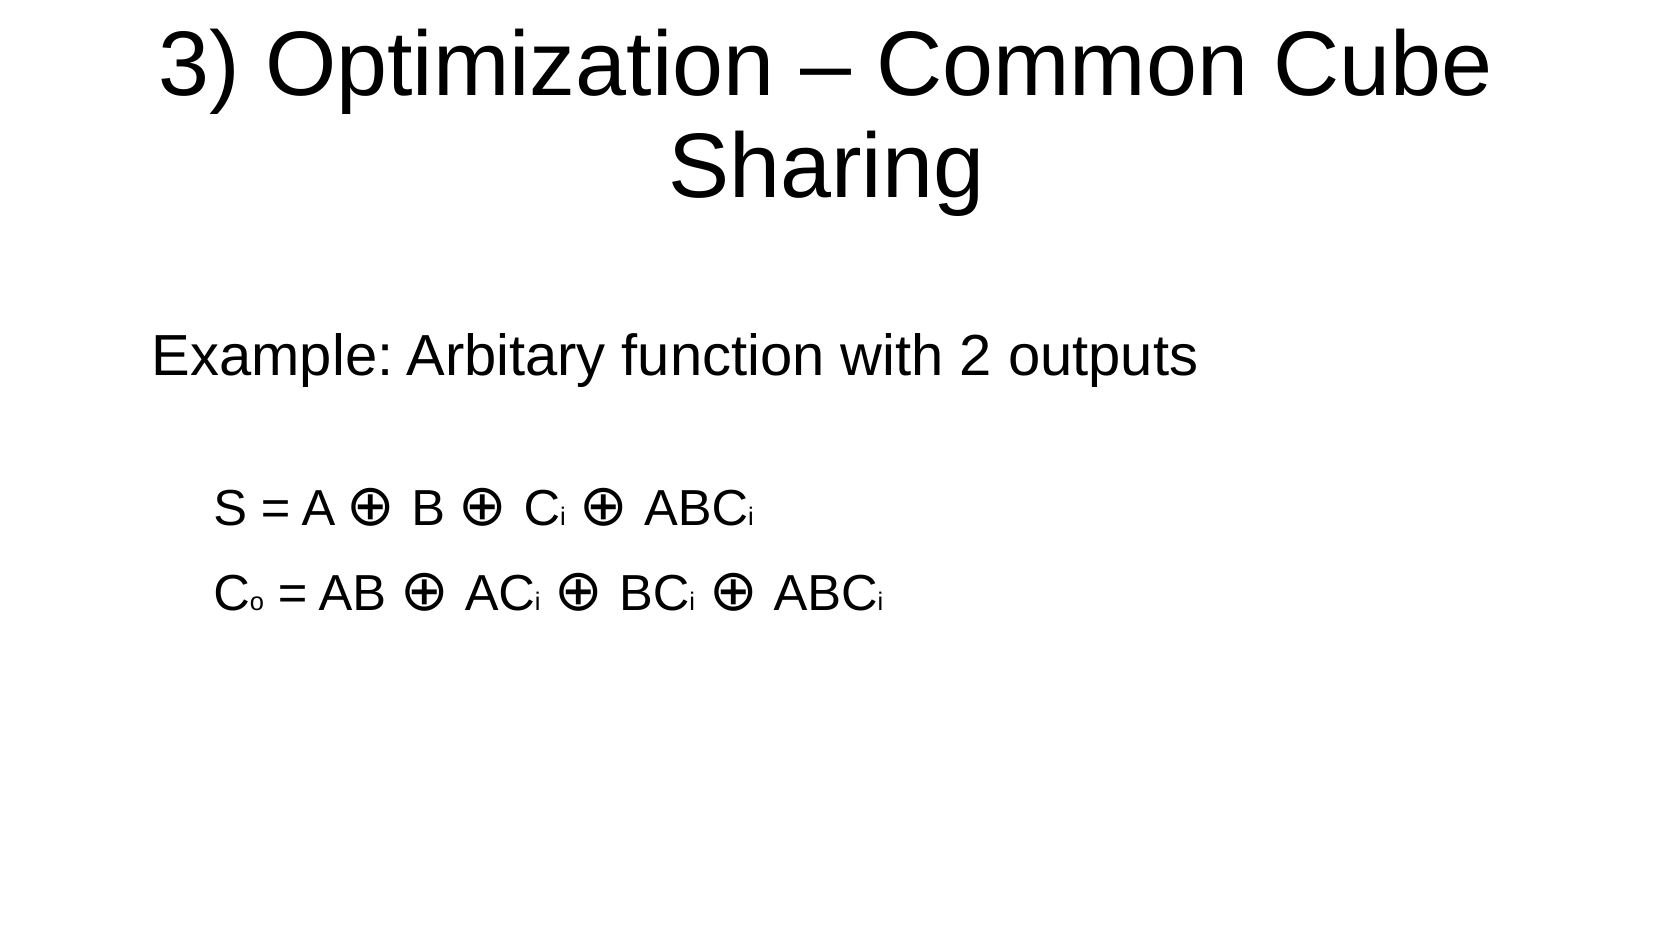

# 3) Optimization – Common Cube Sharing
Example: Arbitary function with 2 outputs
S = A ⊕ B ⊕ Ci ⊕ ABCi
Co = AB ⊕ ACi ⊕ BCi ⊕ ABCi